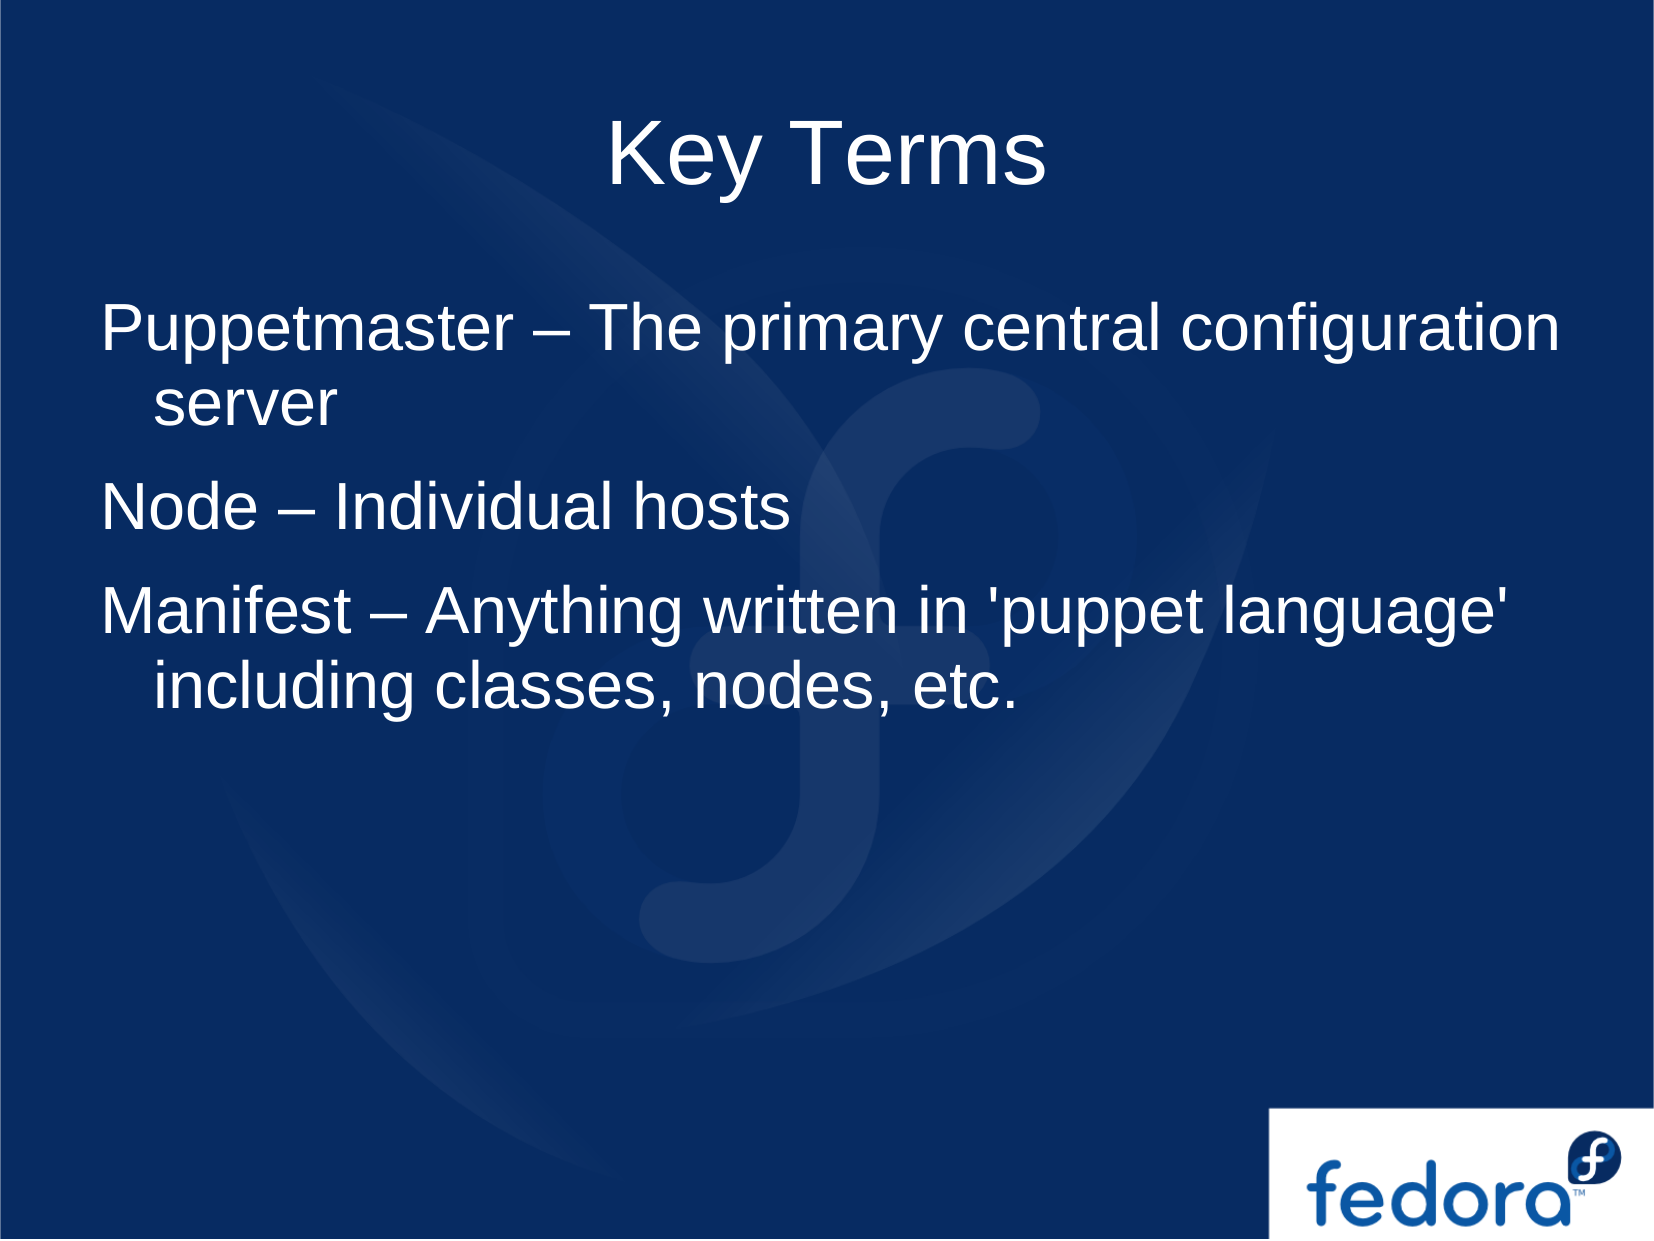

# Key Terms
Puppetmaster – The primary central configuration server
Node – Individual hosts
Manifest – Anything written in 'puppet language' including classes, nodes, etc.